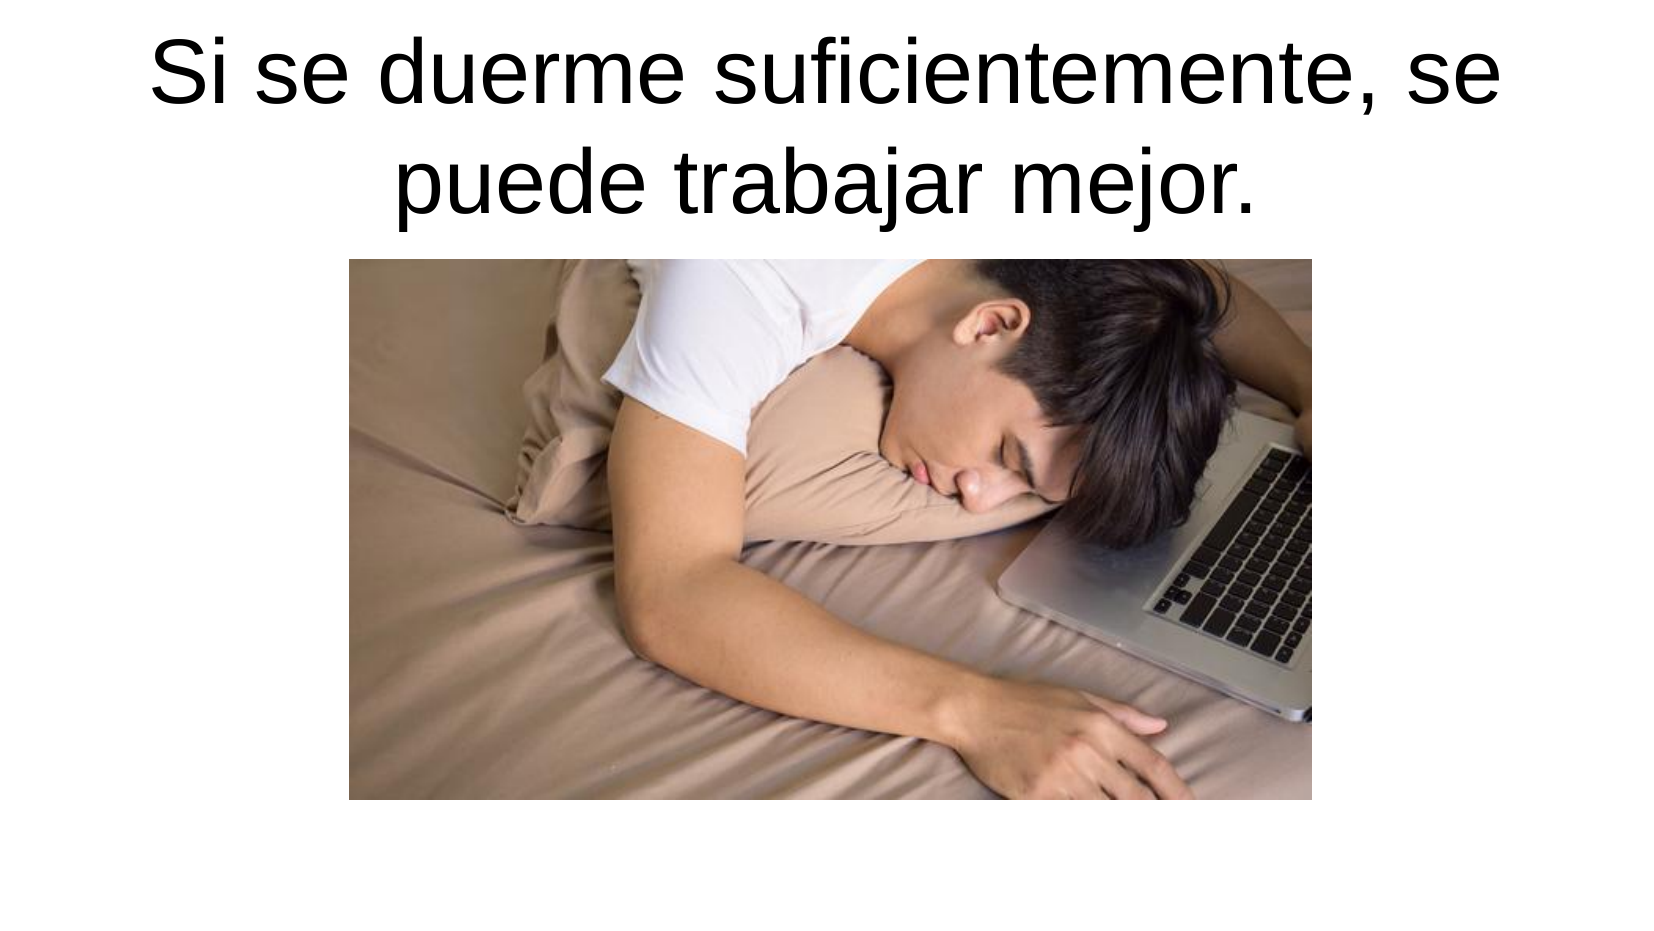

# Si se duerme suficientemente, se puede trabajar mejor.